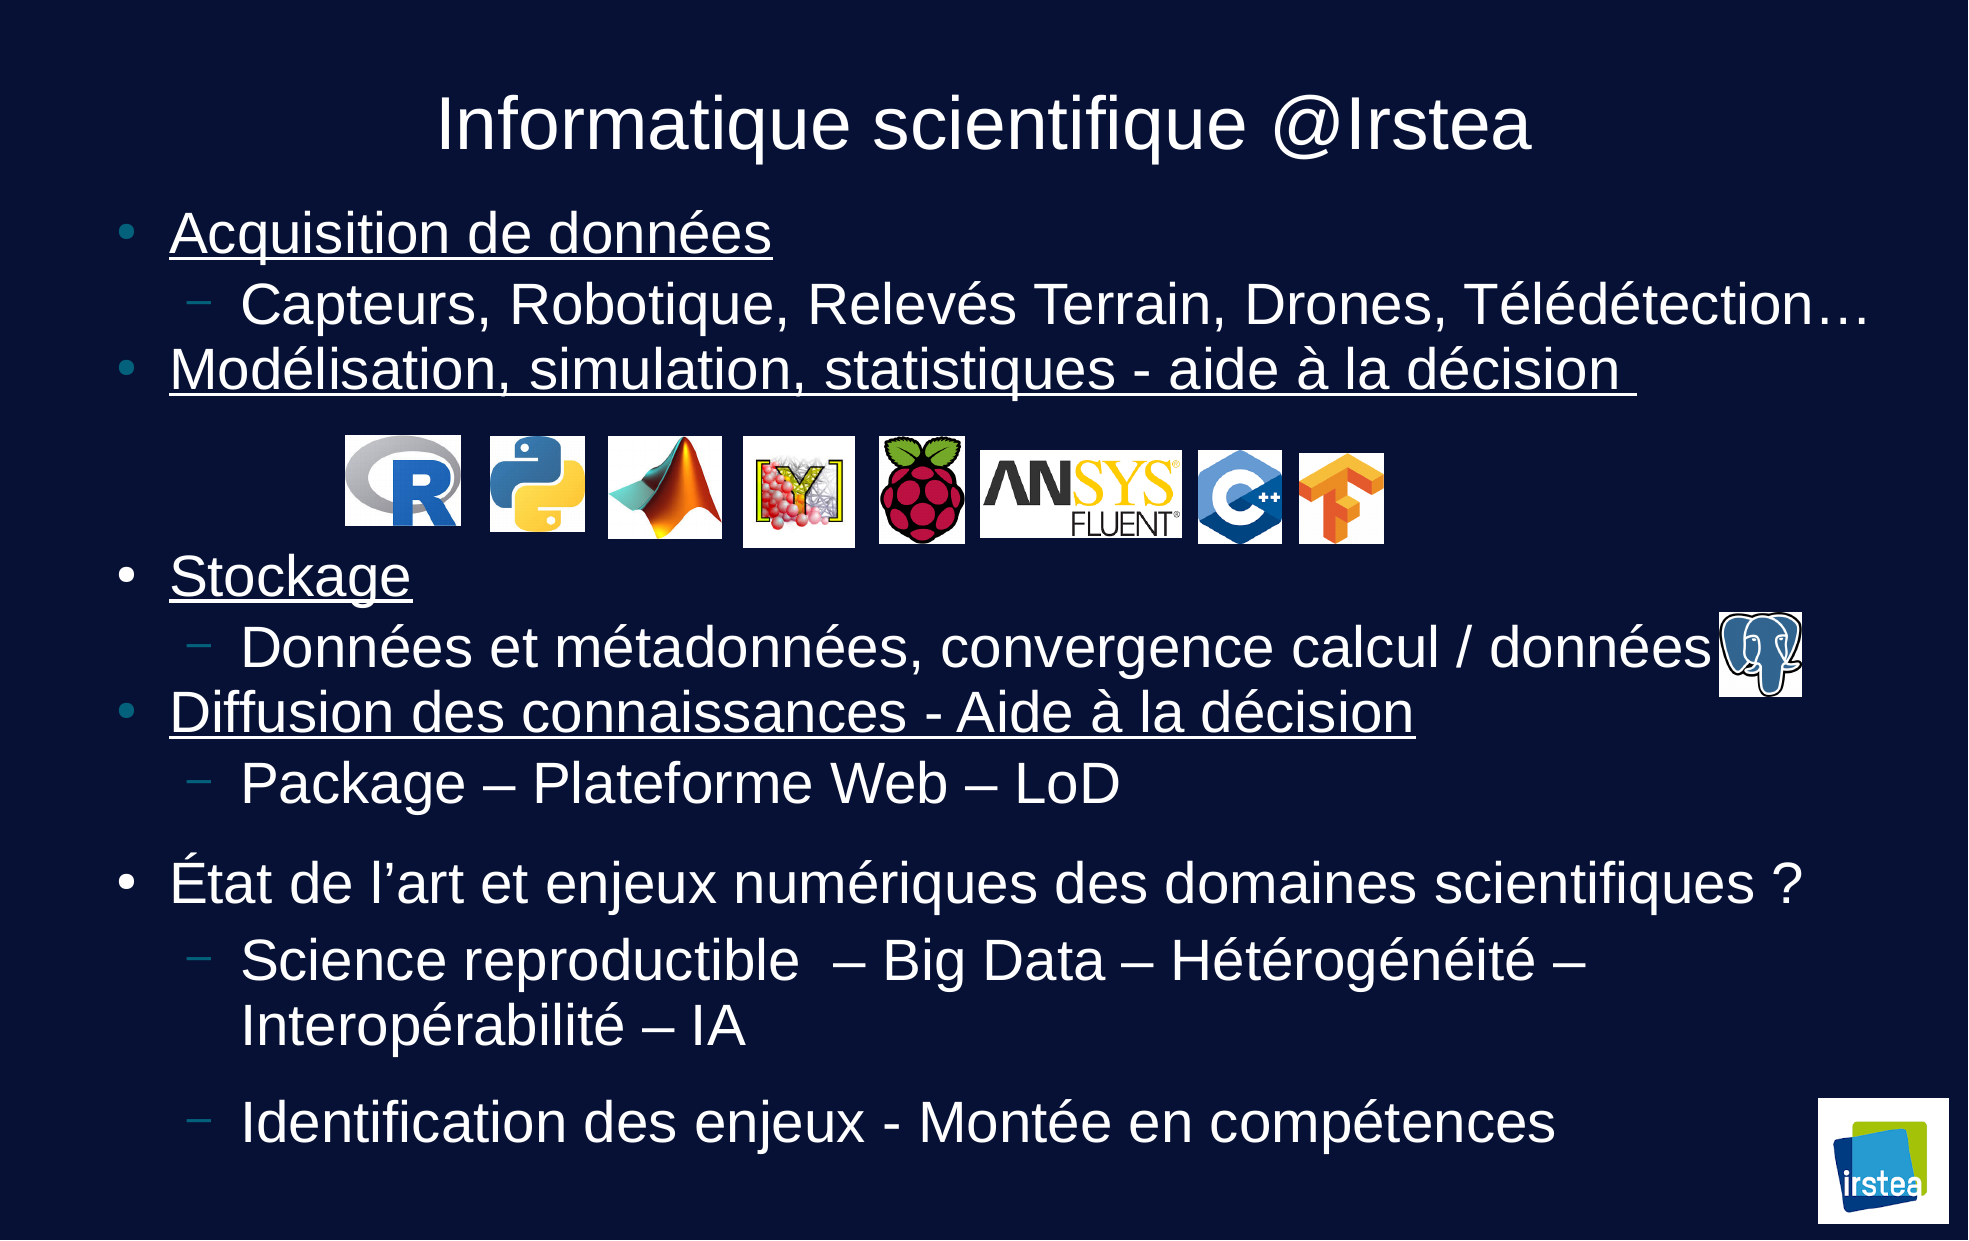

# Informatique scientifique @Irstea
Acquisition de données
Capteurs, Robotique, Relevés Terrain, Drones, Télédétection…
Modélisation, simulation, statistiques - aide à la décision
Stockage
Données et métadonnées, convergence calcul / données
Diffusion des connaissances - Aide à la décision
Package – Plateforme Web – LoD
État de l’art et enjeux numériques des domaines scientifiques ?
Science reproductible – Big Data – Hétérogénéité – Interopérabilité – IA
Identification des enjeux - Montée en compétences